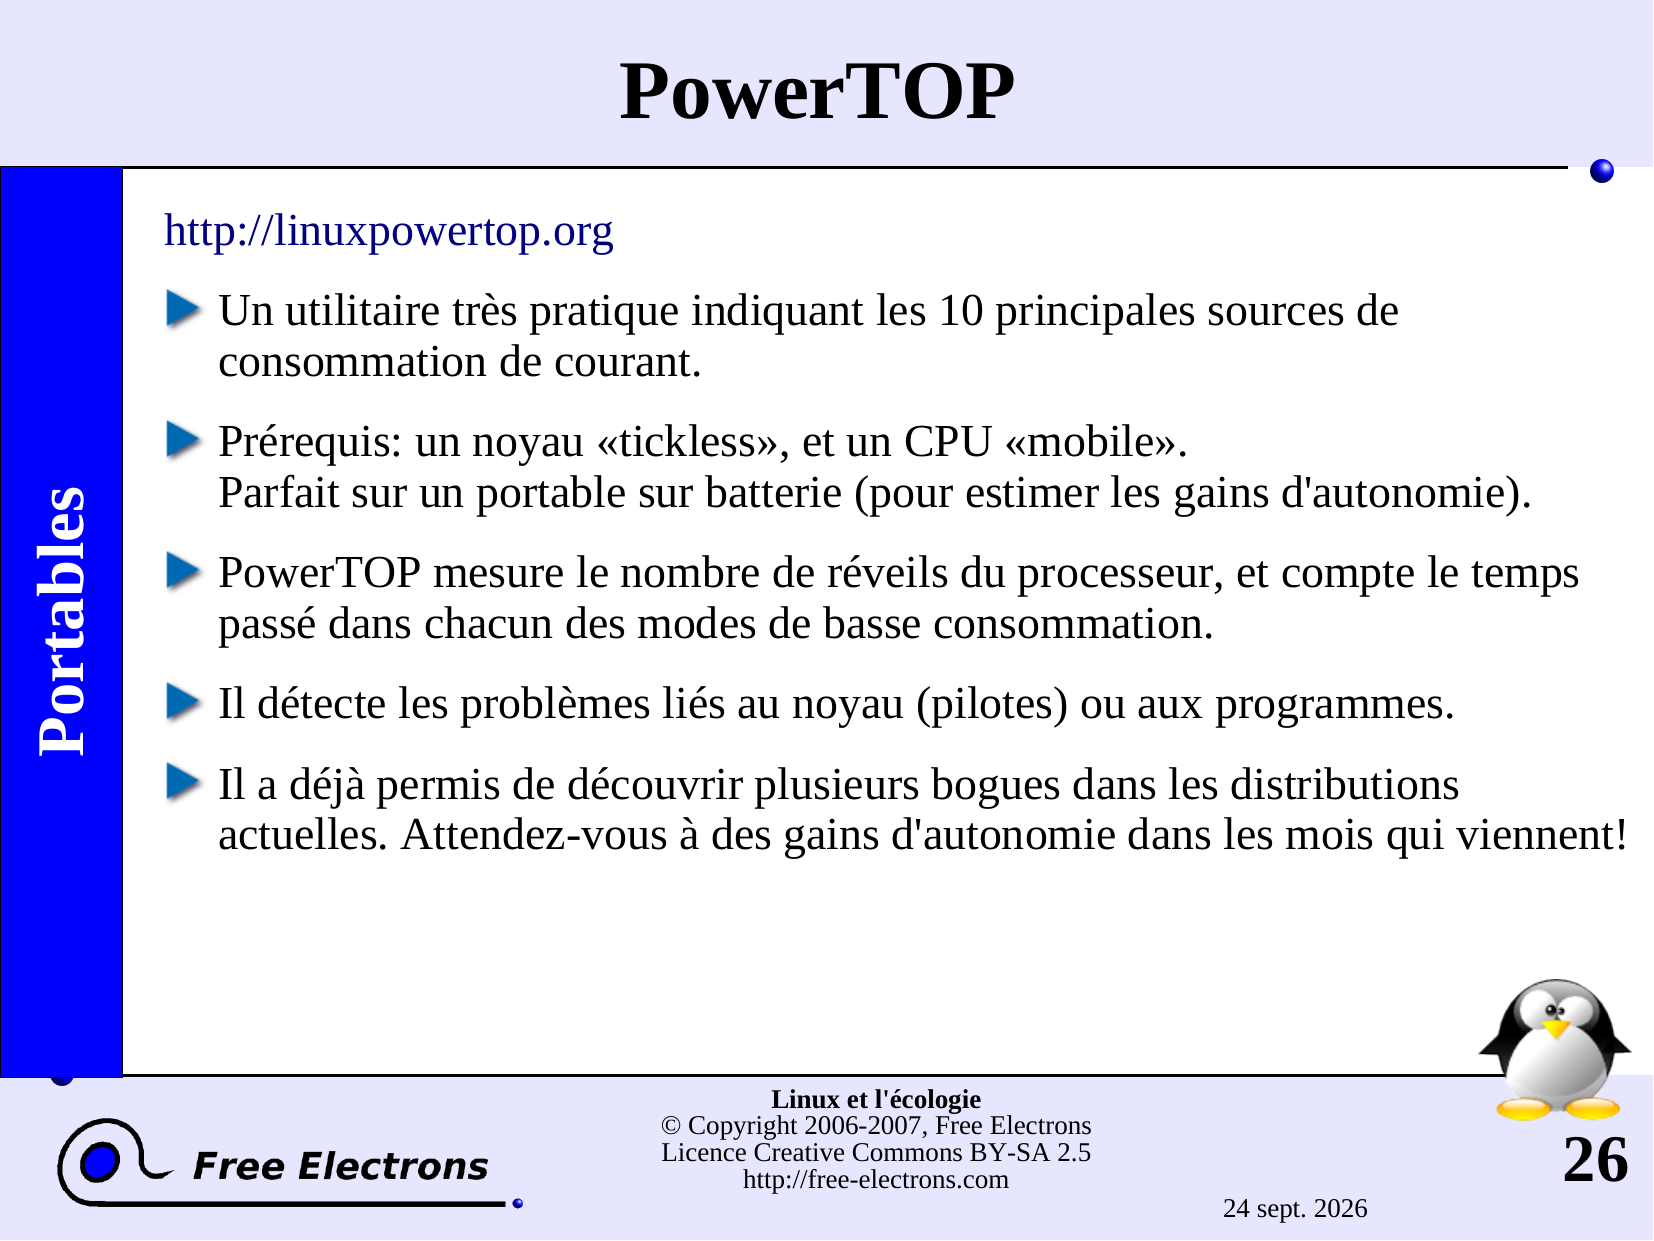

# PowerTOP
http://linuxpowertop.org
Un utilitaire très pratique indiquant les 10 principales sources de consommation de courant.
Prérequis: un noyau «tickless», et un CPU «mobile».
Parfait sur un portable sur batterie (pour estimer les gains d'autonomie).
PowerTOP mesure le nombre de réveils du processeur, et compte le temps passé dans chacun des modes de basse consommation.
Il détecte les problèmes liés au noyau (pilotes) ou aux programmes.
Il a déjà permis de découvrir plusieurs bogues dans les distributions actuelles. Attendez-vous à des gains d'autonomie dans les mois qui viennent!
Portables